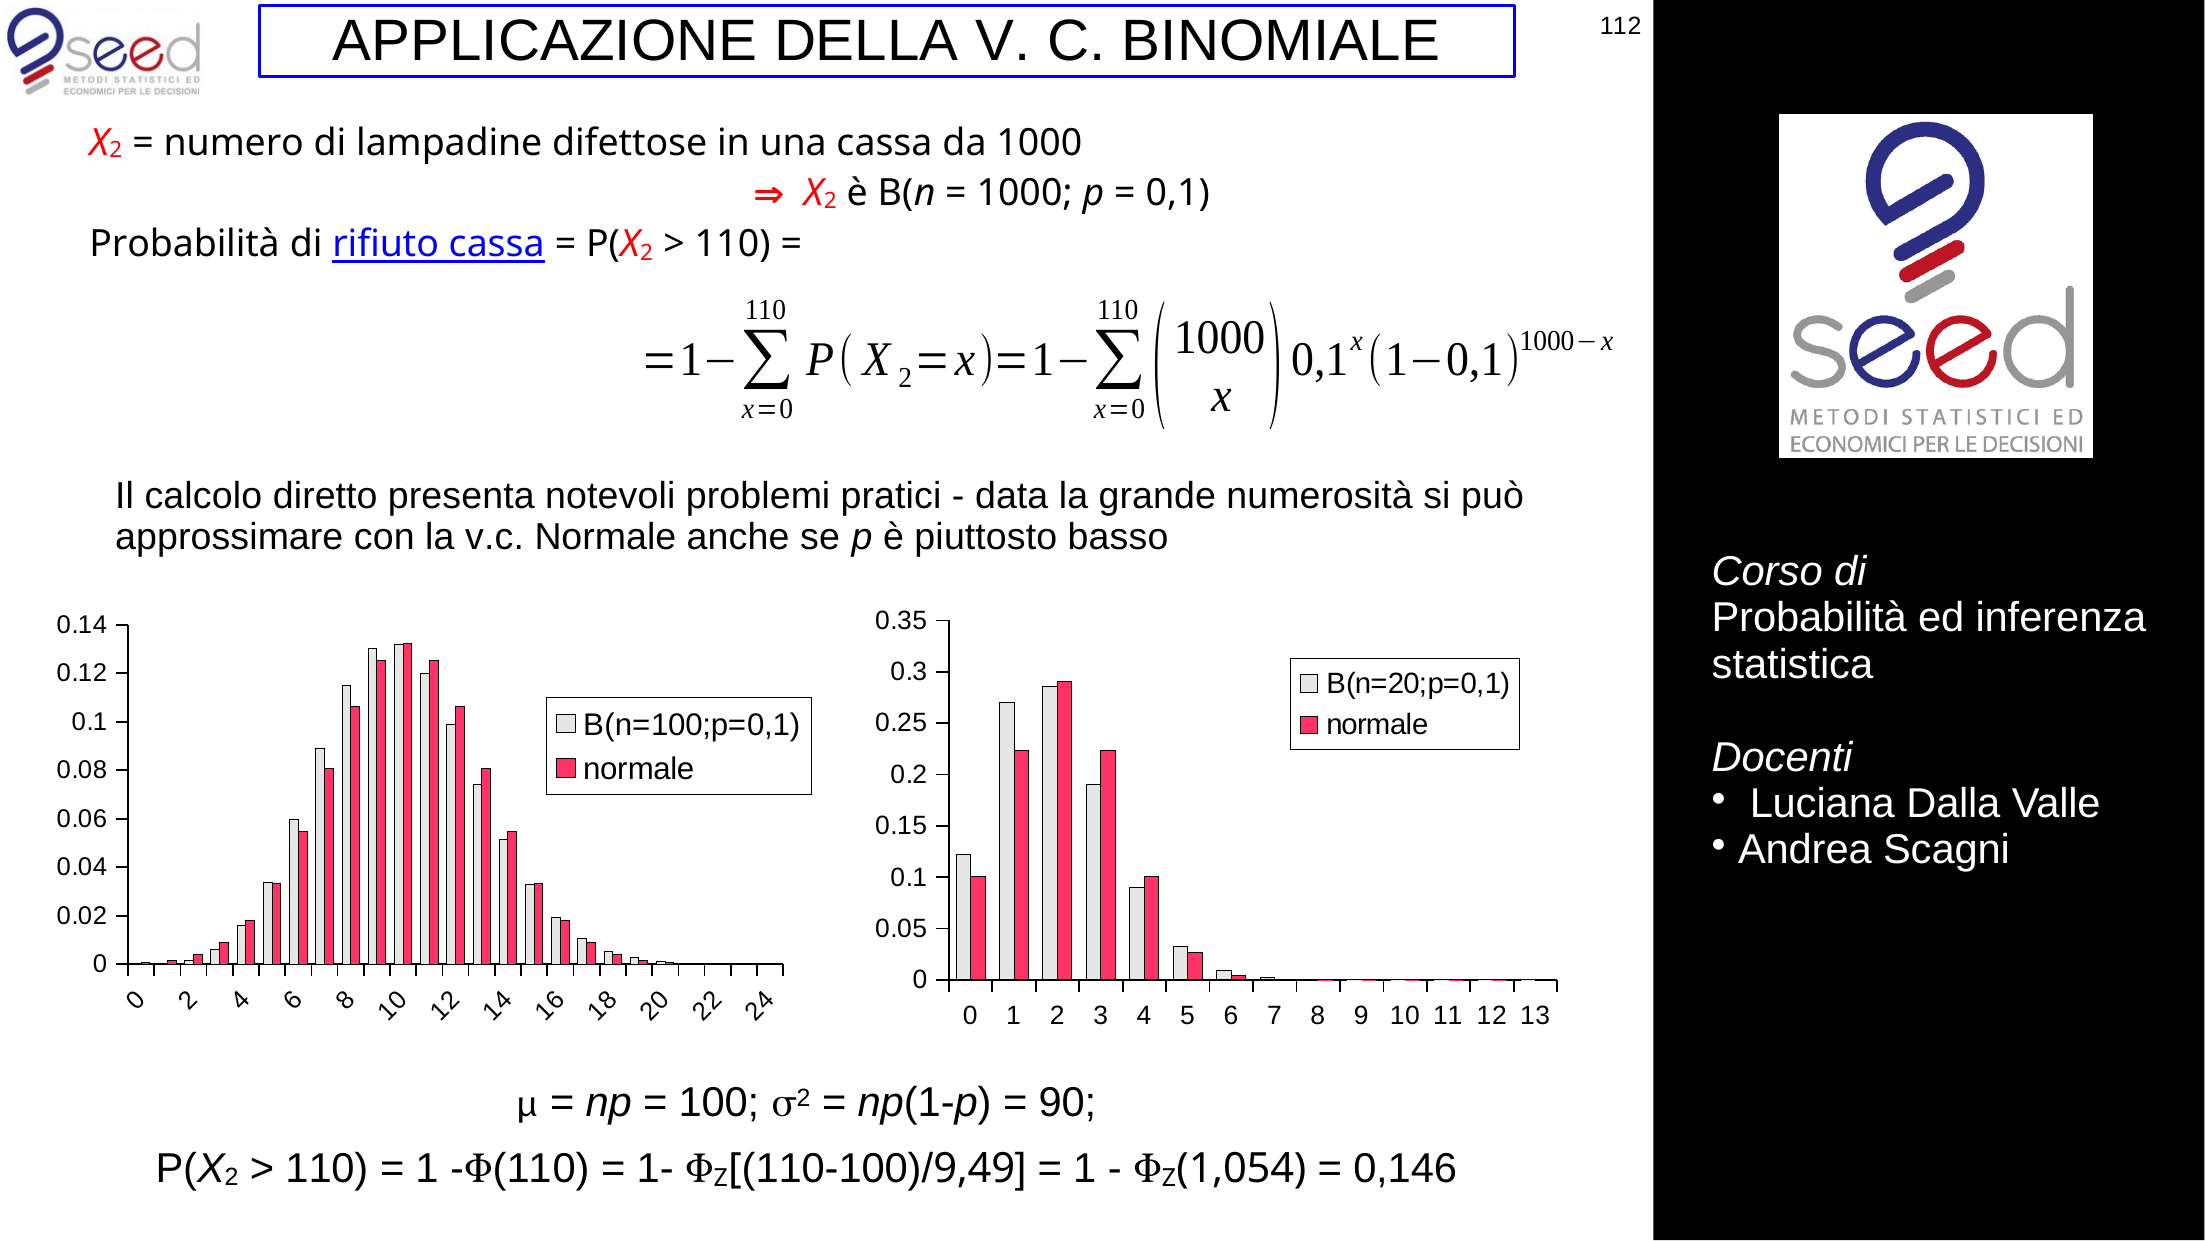

APPLICAZIONE DELLA V. C. BINOMIALE
X2 = numero di lampadine difettose in una cassa da 1000
									⇒ X2 è B(n = 1000; p = 0,1)
Probabilità di rifiuto cassa = P(X2 > 110) =
Il calcolo diretto presenta notevoli problemi pratici - data la grande numerosità si può approssimare con la v.c. Normale anche se p è piuttosto basso
### Chart
| Category | B(n=20;p=0,1) | normale |
|---|---|---|
| 0 | 0.121576654590569 | 0.100572529357133 |
| 1 | 0.270170343534599 | 0.222917818865627 |
| 2 | 0.285179807064299 | 0.290611884985774 |
| 3 | 0.190119871376199 | 0.222917818865627 |
| 4 | 0.0897788281498718 | 0.100572529357133 |
| 5 | 0.0319213611199544 | 0.0266599755581334 |
| 6 | 0.00886704475554289 | 0.00414561864742413 |
| 7 | 0.00197045439012064 | 0.000377409134582174 |
| 8 | 0.000355776487105116 | 2.0072292329143e-05 |
| 9 | 5.27076277192764e-05 | 6.2230923258966e-07 |
| 10 | 6.44204338791157e-06 | 1.122438408885e-08 |
| 11 | 6.507114533244e-07 | 1.17551191e-10 |
| 12 | 5.42259544437e-08 | 7.1376238e-13 |
| 13 | 3.7077575688e-09 | 0.0 |
### Chart
| Category | B(n=100;p=0,1) | normale |
|---|---|---|
| 0 | 2.65613988875875e-05 | 0.000538355705434312 |
| 1 | 0.000295126654306528 | 0.00153228134722599 |
| 2 | 0.00162319659868591 | 0.00390639919408031 |
| 3 | 0.0058916024693044 | 0.00892047468445967 |
| 4 | 0.0158745955422924 | 0.0182463675745814 |
| 5 | 0.0338658038235571 | 0.0334306936840408 |
| 6 | 0.0595787289488506 | 0.0548653033055231 |
| 7 | 0.0888952463681262 | 0.0806558763821871 |
| 8 | 0.11482302655883 | 0.106209157769418 |
| 9 | 0.130416277079165 | 0.12527862866311 |
| 10 | 0.131865346824489 | 0.132367665221807 |
| 11 | 0.119877588022262 | 0.12527862866311 |
| 12 | 0.0987880123516792 | 0.106209157769418 |
| 13 | 0.0743020947602374 | 0.0806558763821872 |
| 14 | 0.0513038273344496 | 0.0548653033055231 |
| 15 | 0.0326824381537975 | 0.0334306936840408 |
| 16 | 0.0192917169657833 | 0.0182463675745814 |
| 17 | 0.0105915308831751 | 0.00892047468445967 |
| 18 | 0.00542652508212059 | 0.00390639919408031 |
| 19 | 0.00260219331423326 | 0.00153228134722594 |
| 20 | 0.00117098699140497 | 0.000538355705434368 |
| 21 | 0.000495655869377765 | 0.000169419847167118 |
| 22 | 0.000197761685256785 | 4.77549349860995e-05 |
| 23 | 7.4518895893861e-05 | 1.20566237575837e-05 |
| 24 | 2.65646064066078e-05 | 2.72634466813582e-06 | = np = 100; 2 = np(1-p) = 90;
P(X2 > 110) = 1 -(110) = 1- Z[(110-100)/9,49] = 1 - Z(1,054) = 0,146